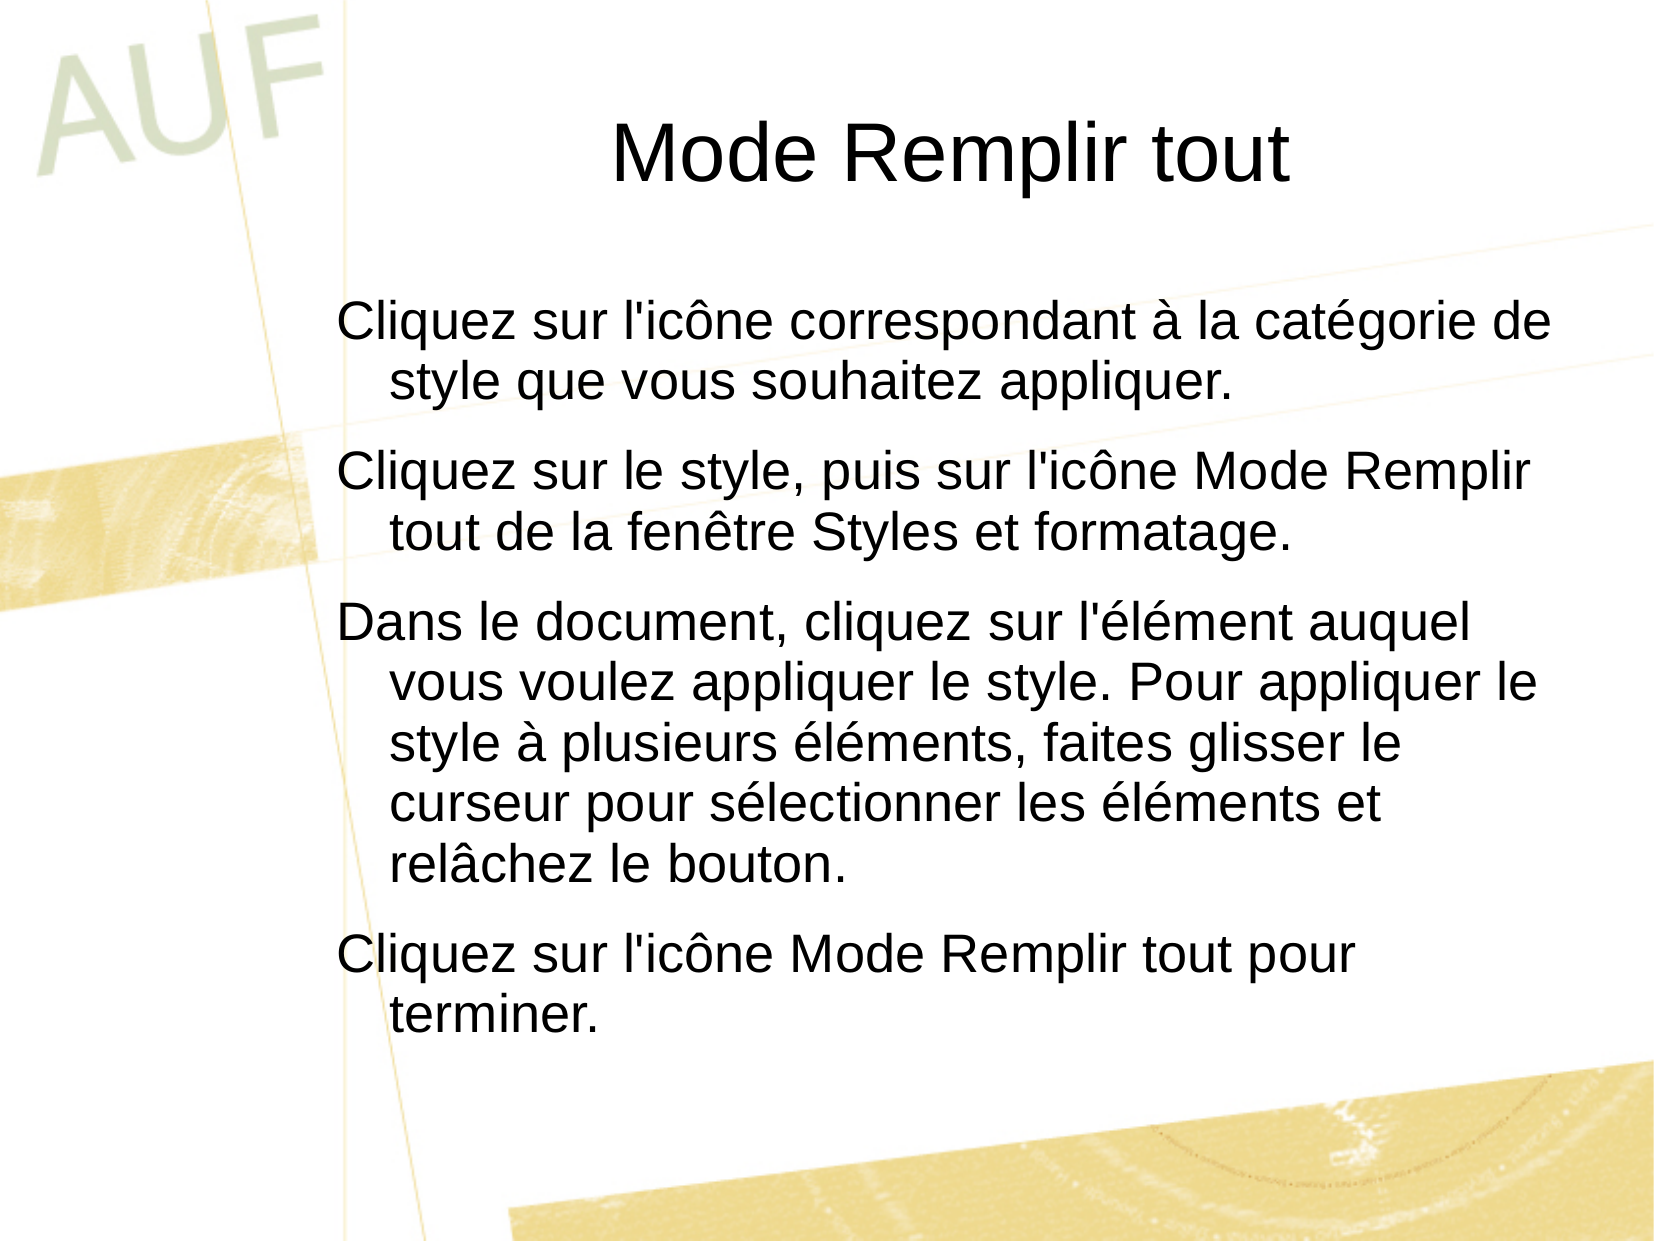

# Mode Remplir tout
Cliquez sur l'icône correspondant à la catégorie de style que vous souhaitez appliquer.
Cliquez sur le style, puis sur l'icône Mode Remplir tout de la fenêtre Styles et formatage.
Dans le document, cliquez sur l'élément auquel vous voulez appliquer le style. Pour appliquer le style à plusieurs éléments, faites glisser le curseur pour sélectionner les éléments et relâchez le bouton.
Cliquez sur l'icône Mode Remplir tout pour terminer.